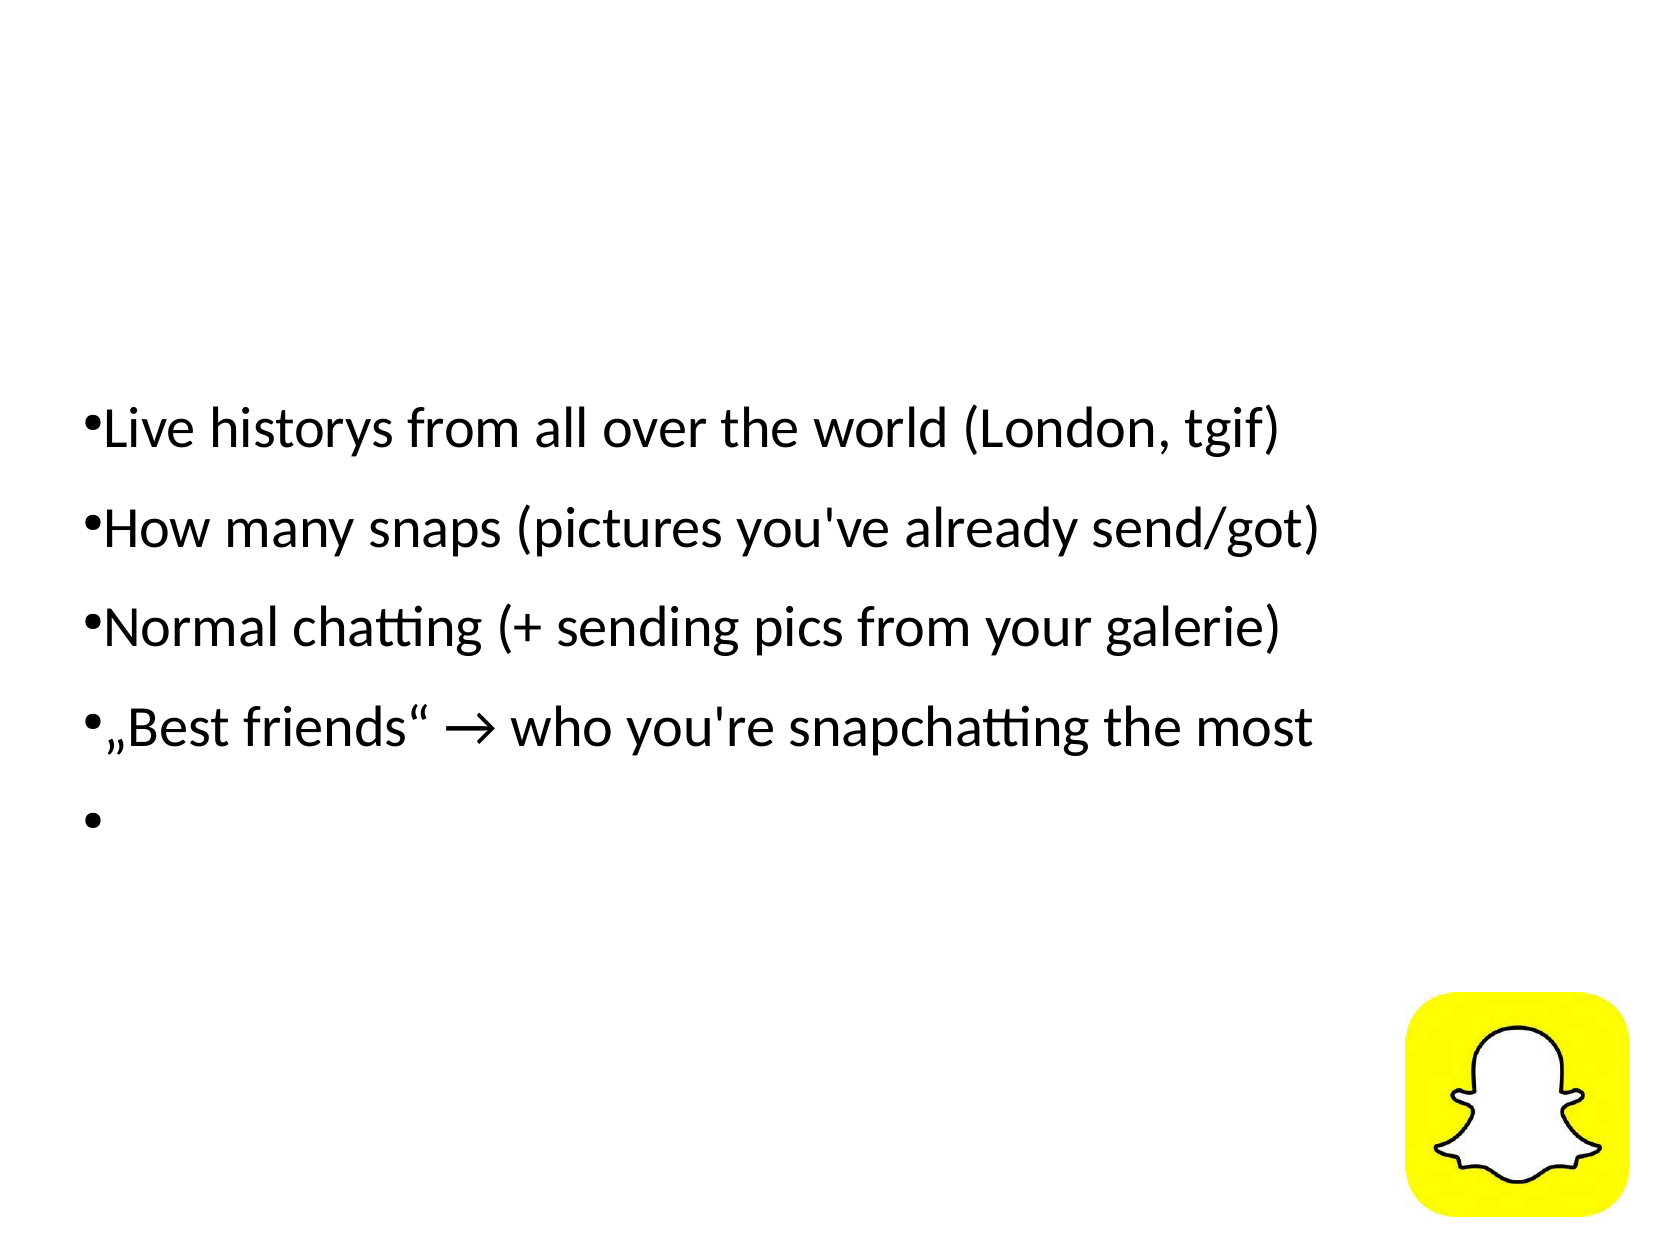

#
Live historys from all over the world (London, tgif)
How many snaps (pictures you've already send/got)
Normal chatting (+ sending pics from your galerie)
„Best friends“ → who you're snapchatting the most